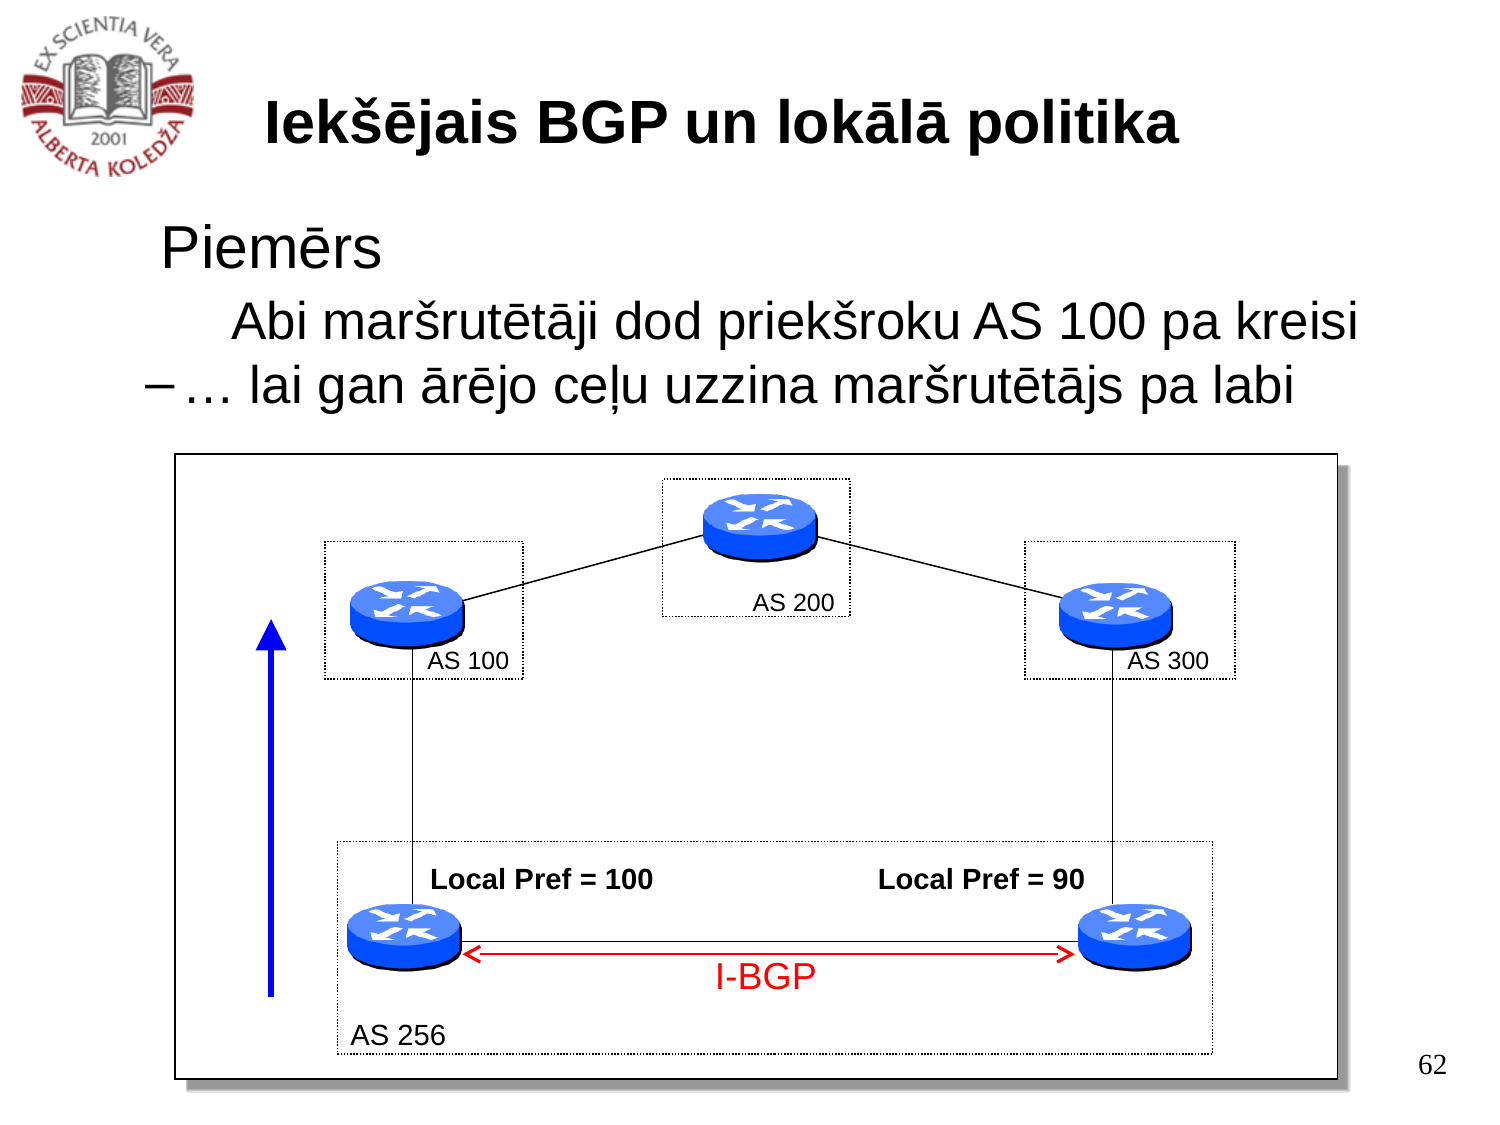

# Iekšējais BGP un lokālā politika
Piemērs
Abi maršrutētāji dod priekšroku AS 100 pa kreisi
… lai gan ārējo ceļu uzzina maršrutētājs pa labi
AS 200
AS 100
AS 300
Local Pref = 90
Local Pref = 100
I-BGP
AS 256